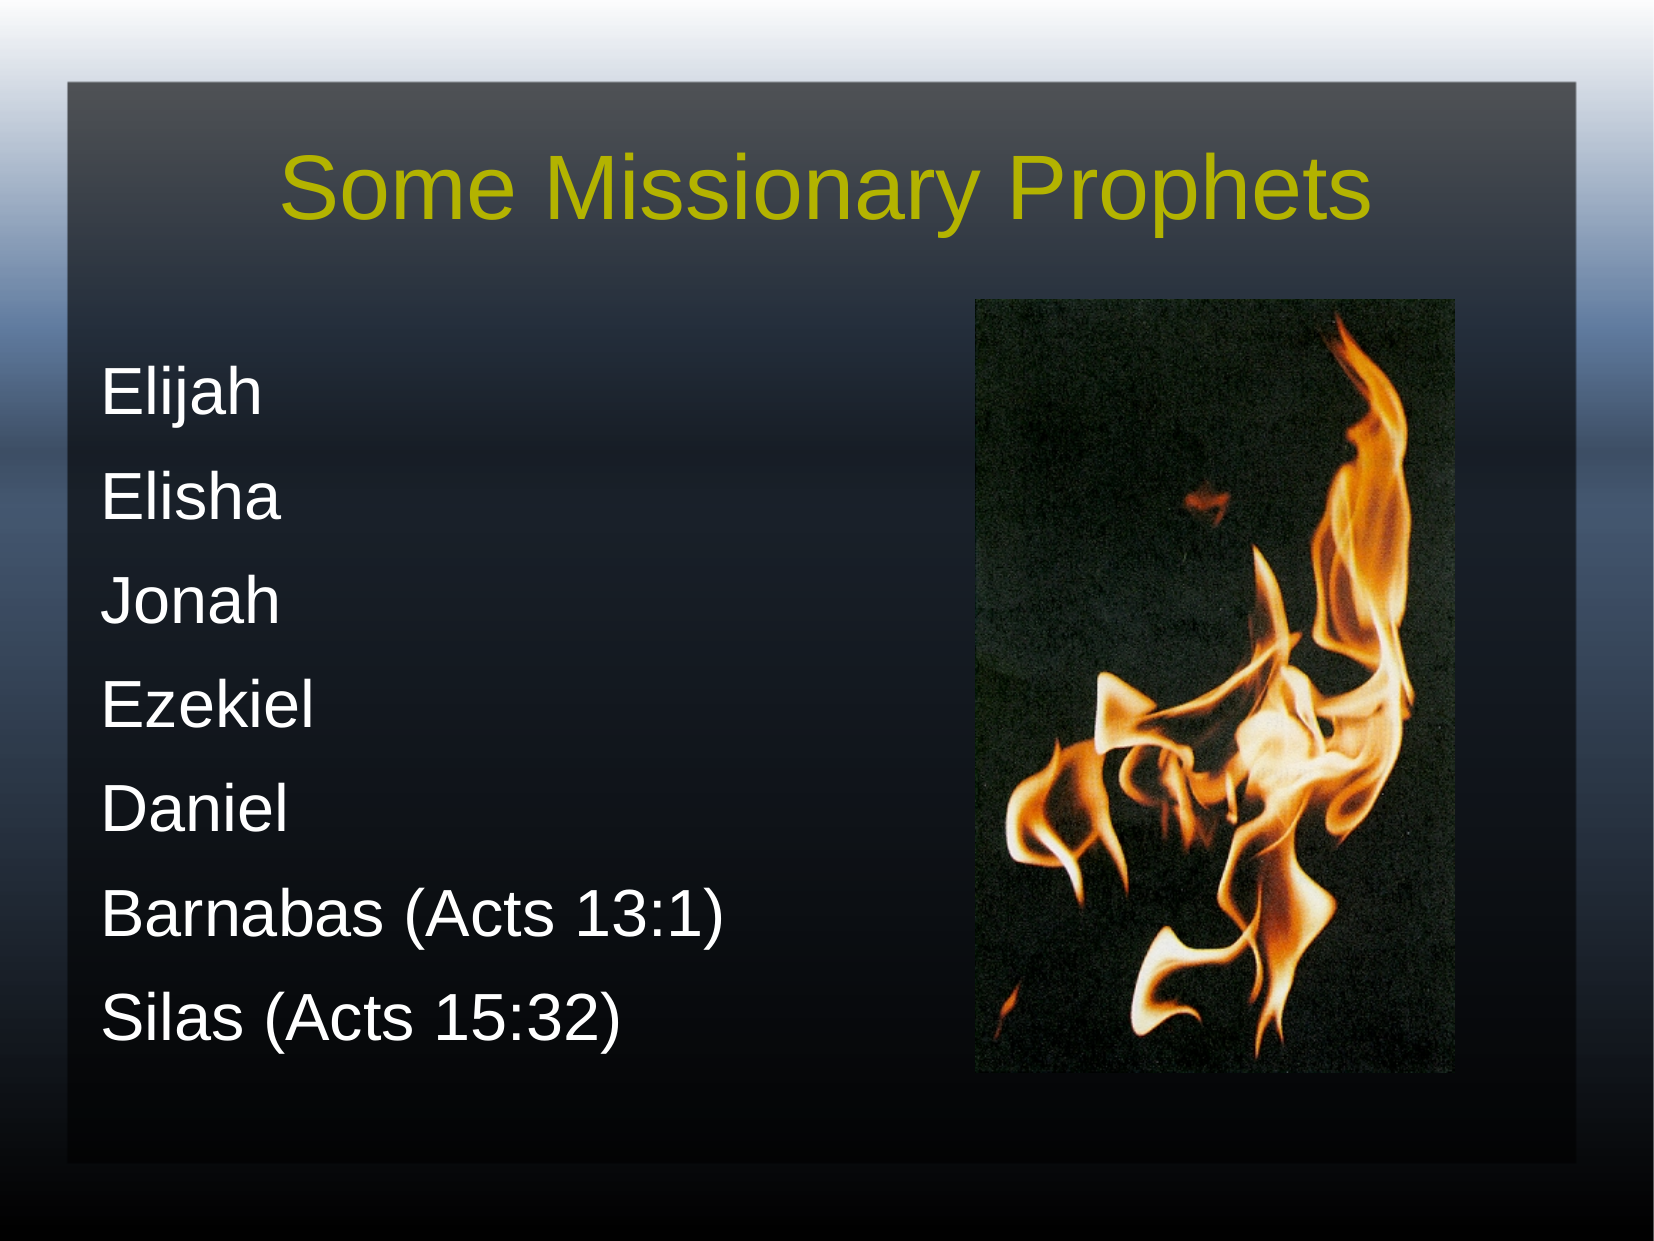

# Some Missionary Prophets
Elijah
Elisha
Jonah
Ezekiel
Daniel
Barnabas (Acts 13:1)
Silas (Acts 15:32)